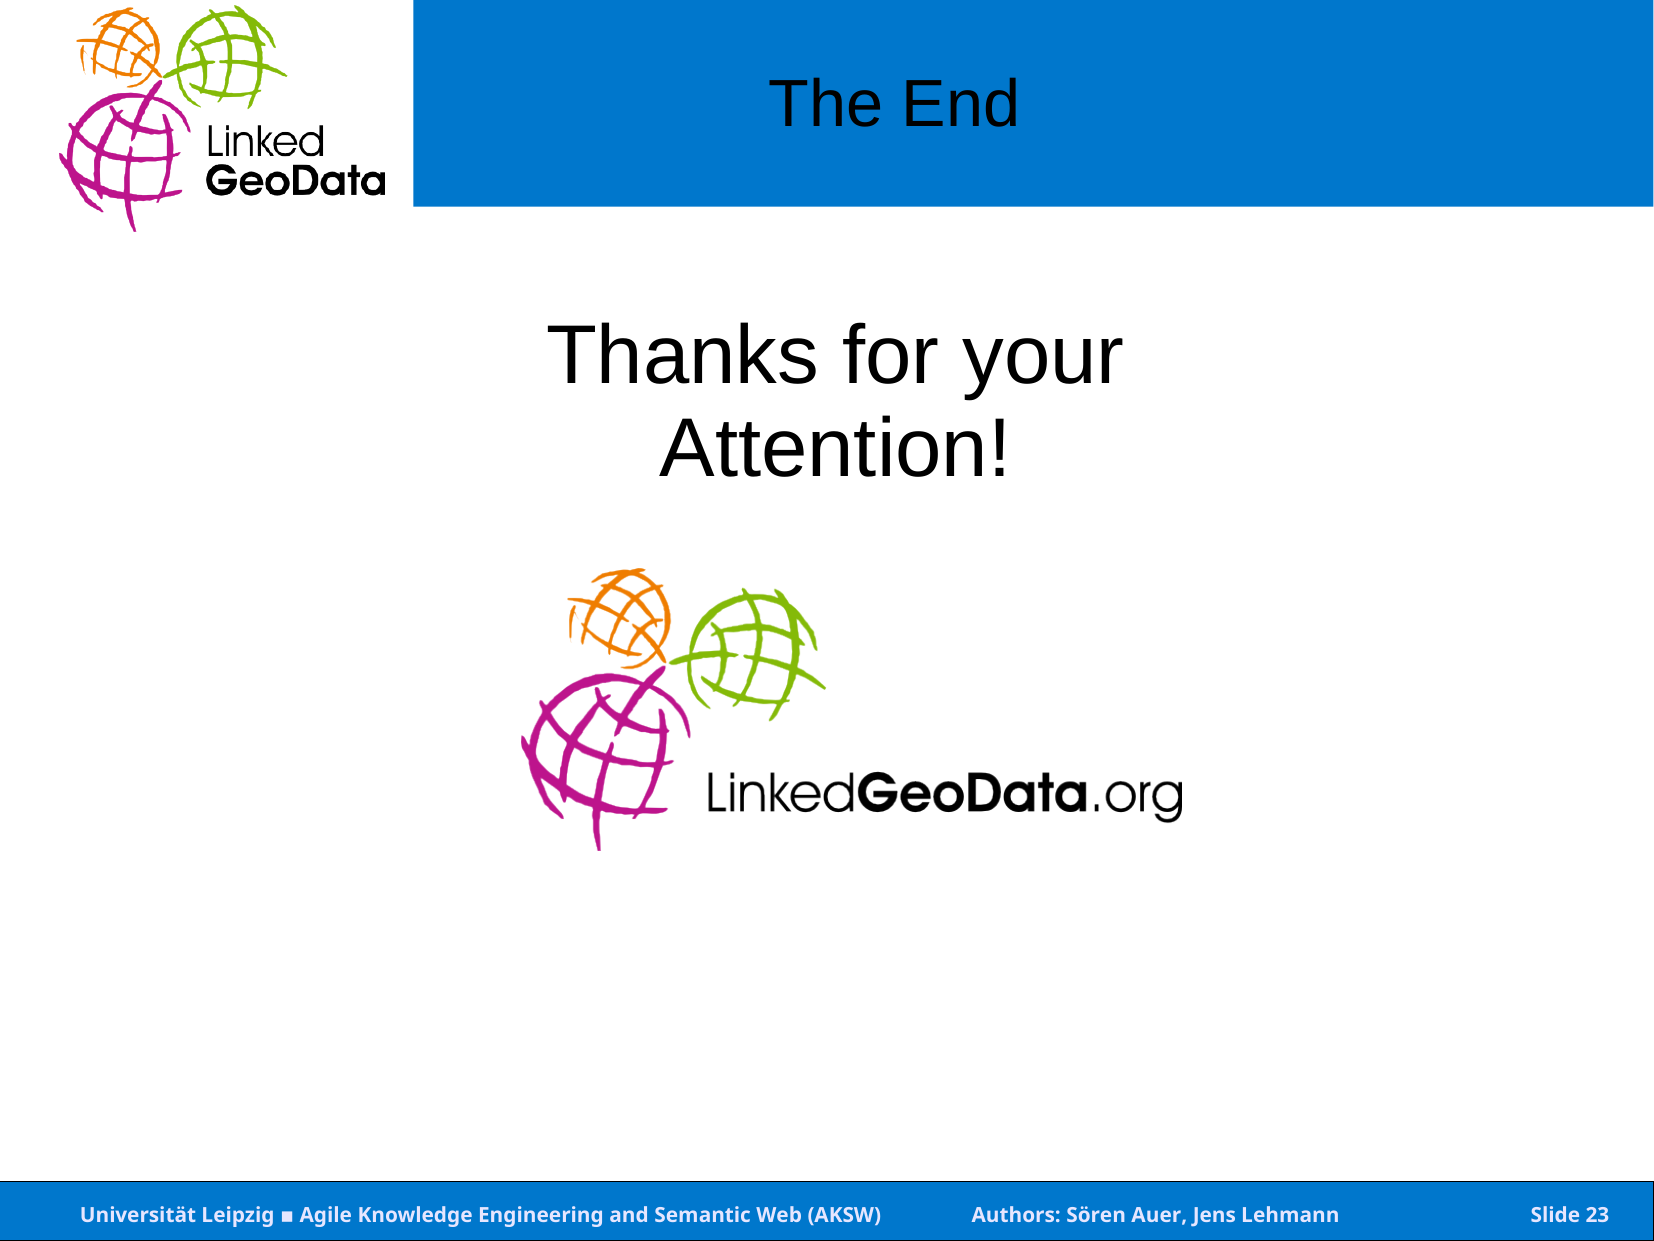

# The End
Thanks for your Attention!